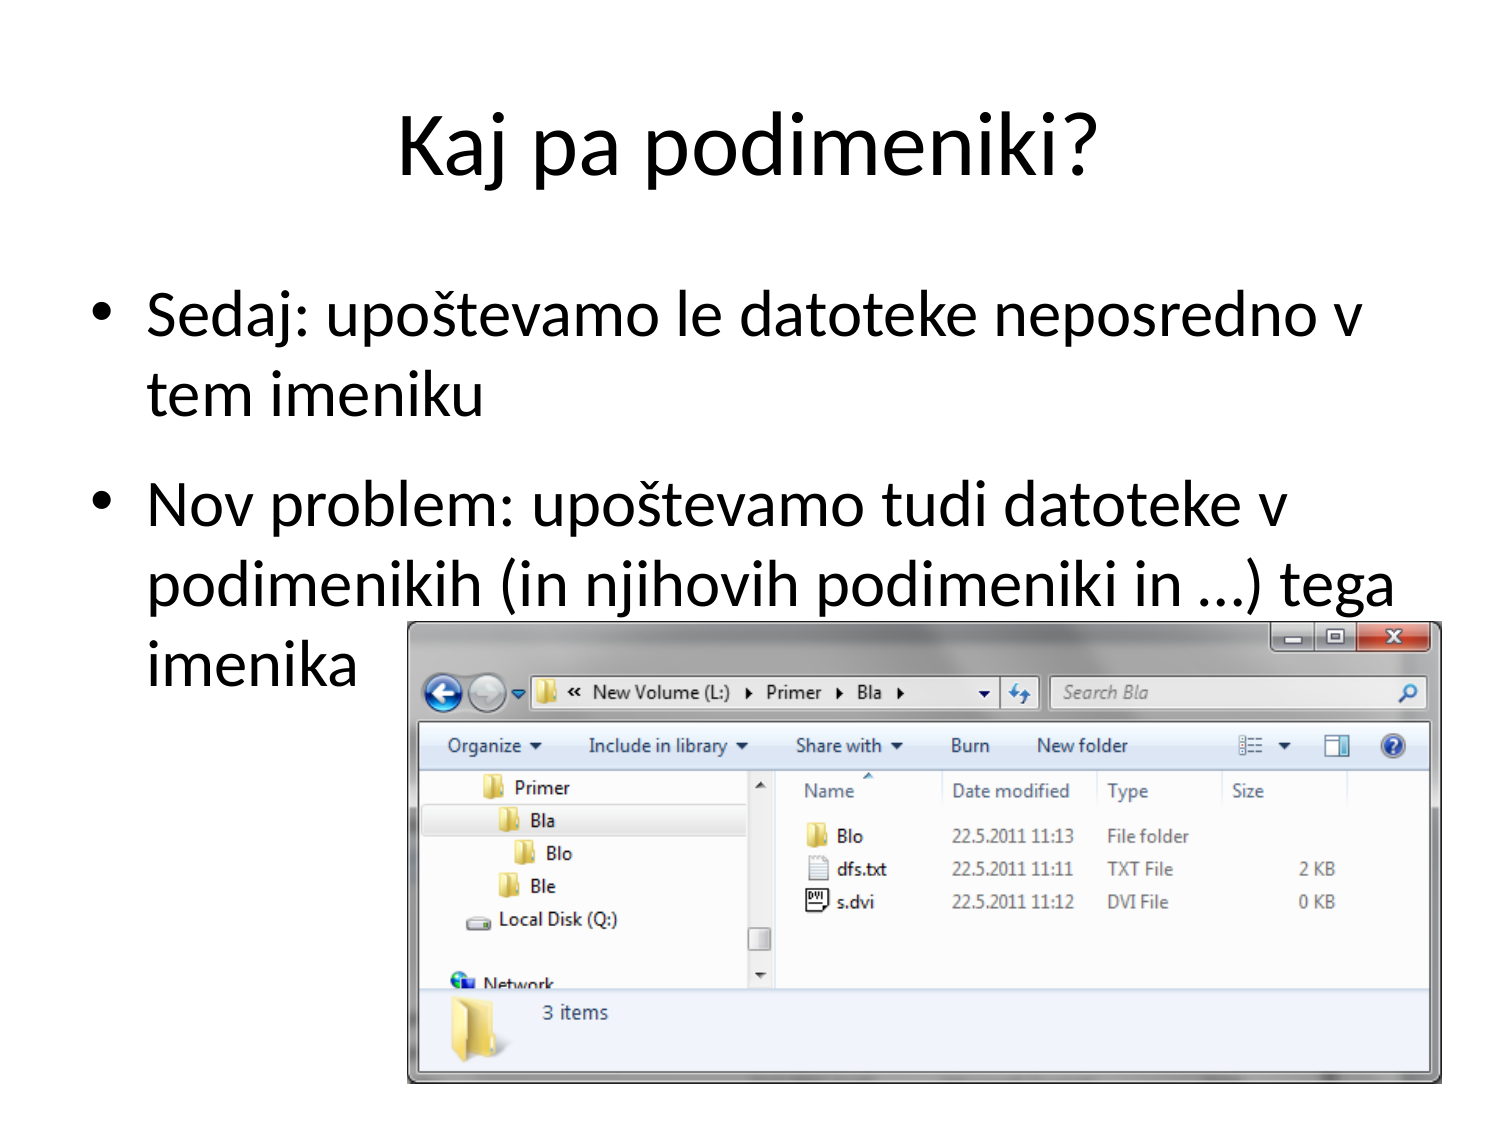

# Kaj pa podimeniki?
Sedaj: upoštevamo le datoteke neposredno v tem imeniku
Nov problem: upoštevamo tudi datoteke v podimenikih (in njihovih podimeniki in …) tega imenika